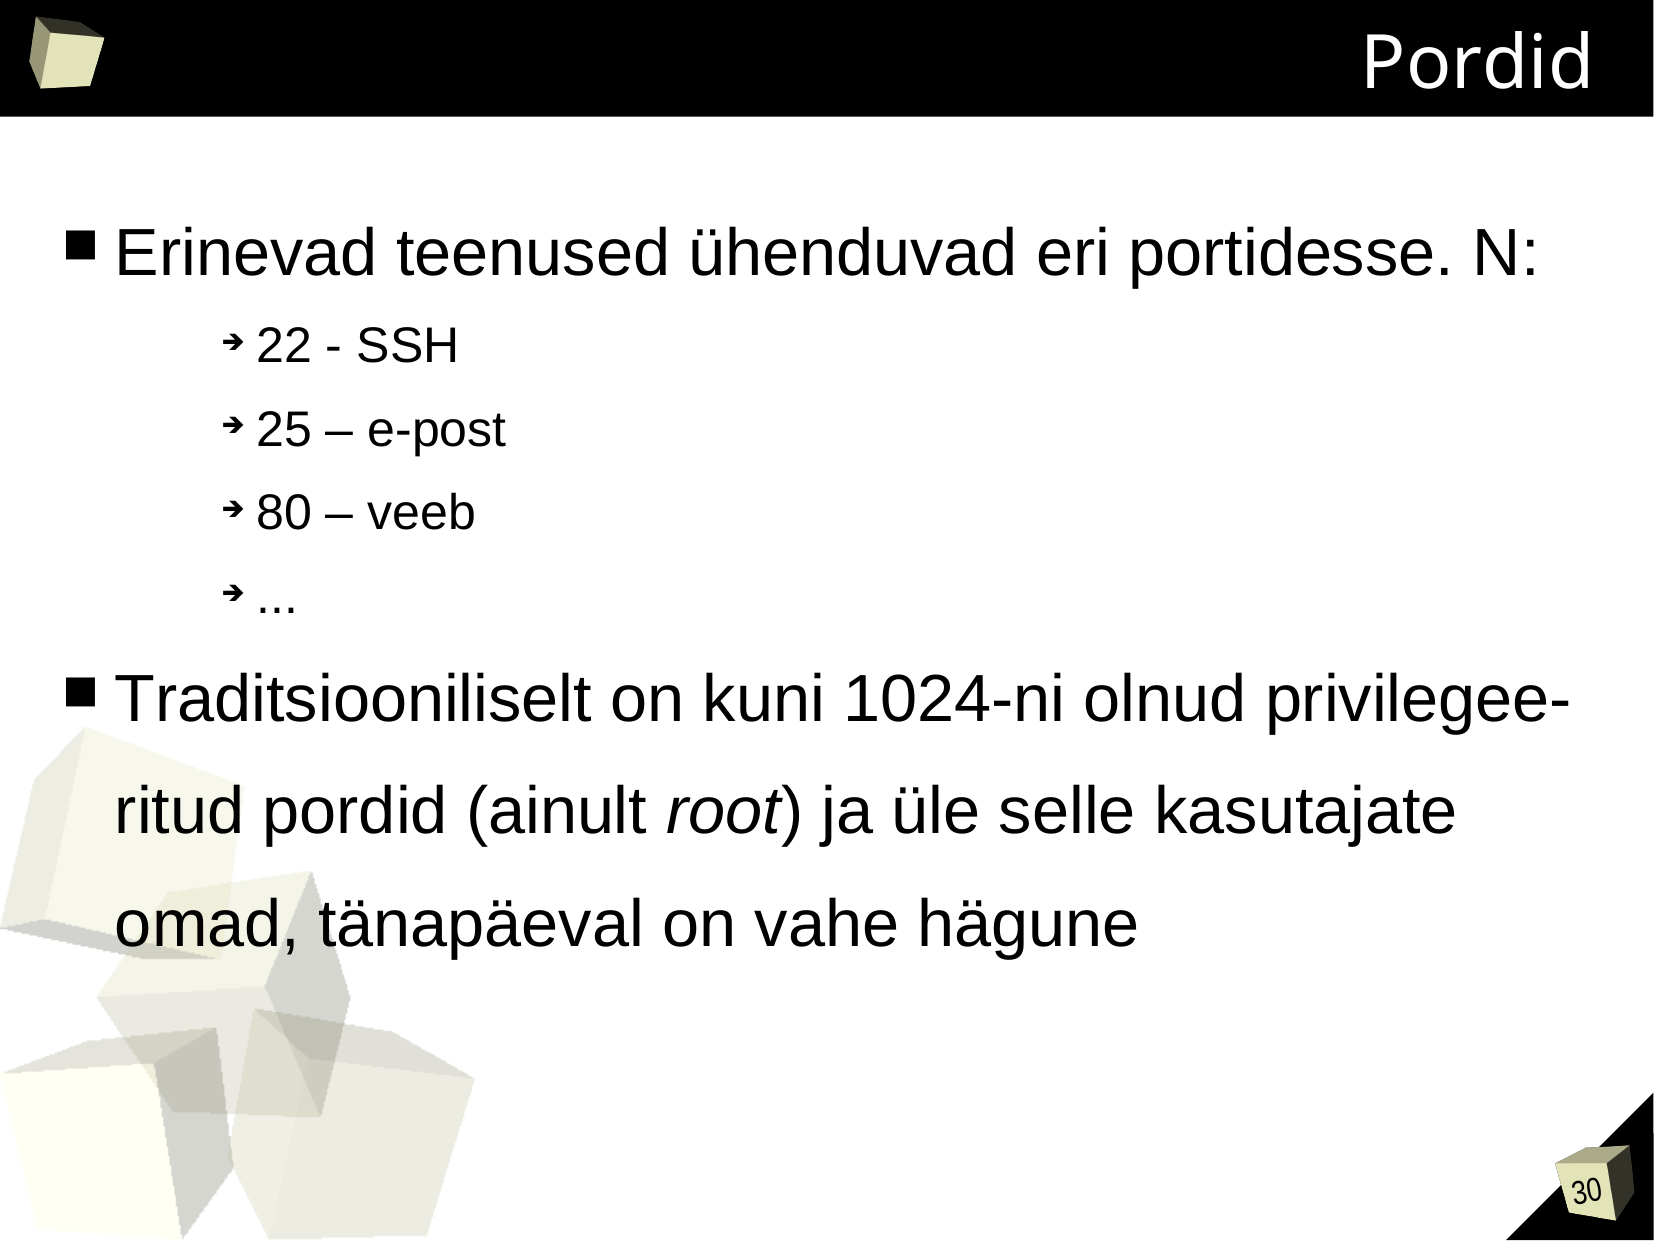

# Pordid
Erinevad teenused ühenduvad eri portidesse. N:
22 - SSH
25 – e-post
80 – veeb
...
Traditsiooniliselt on kuni 1024-ni olnud privilegee-ritud pordid (ainult root) ja üle selle kasutajate omad, tänapäeval on vahe hägune